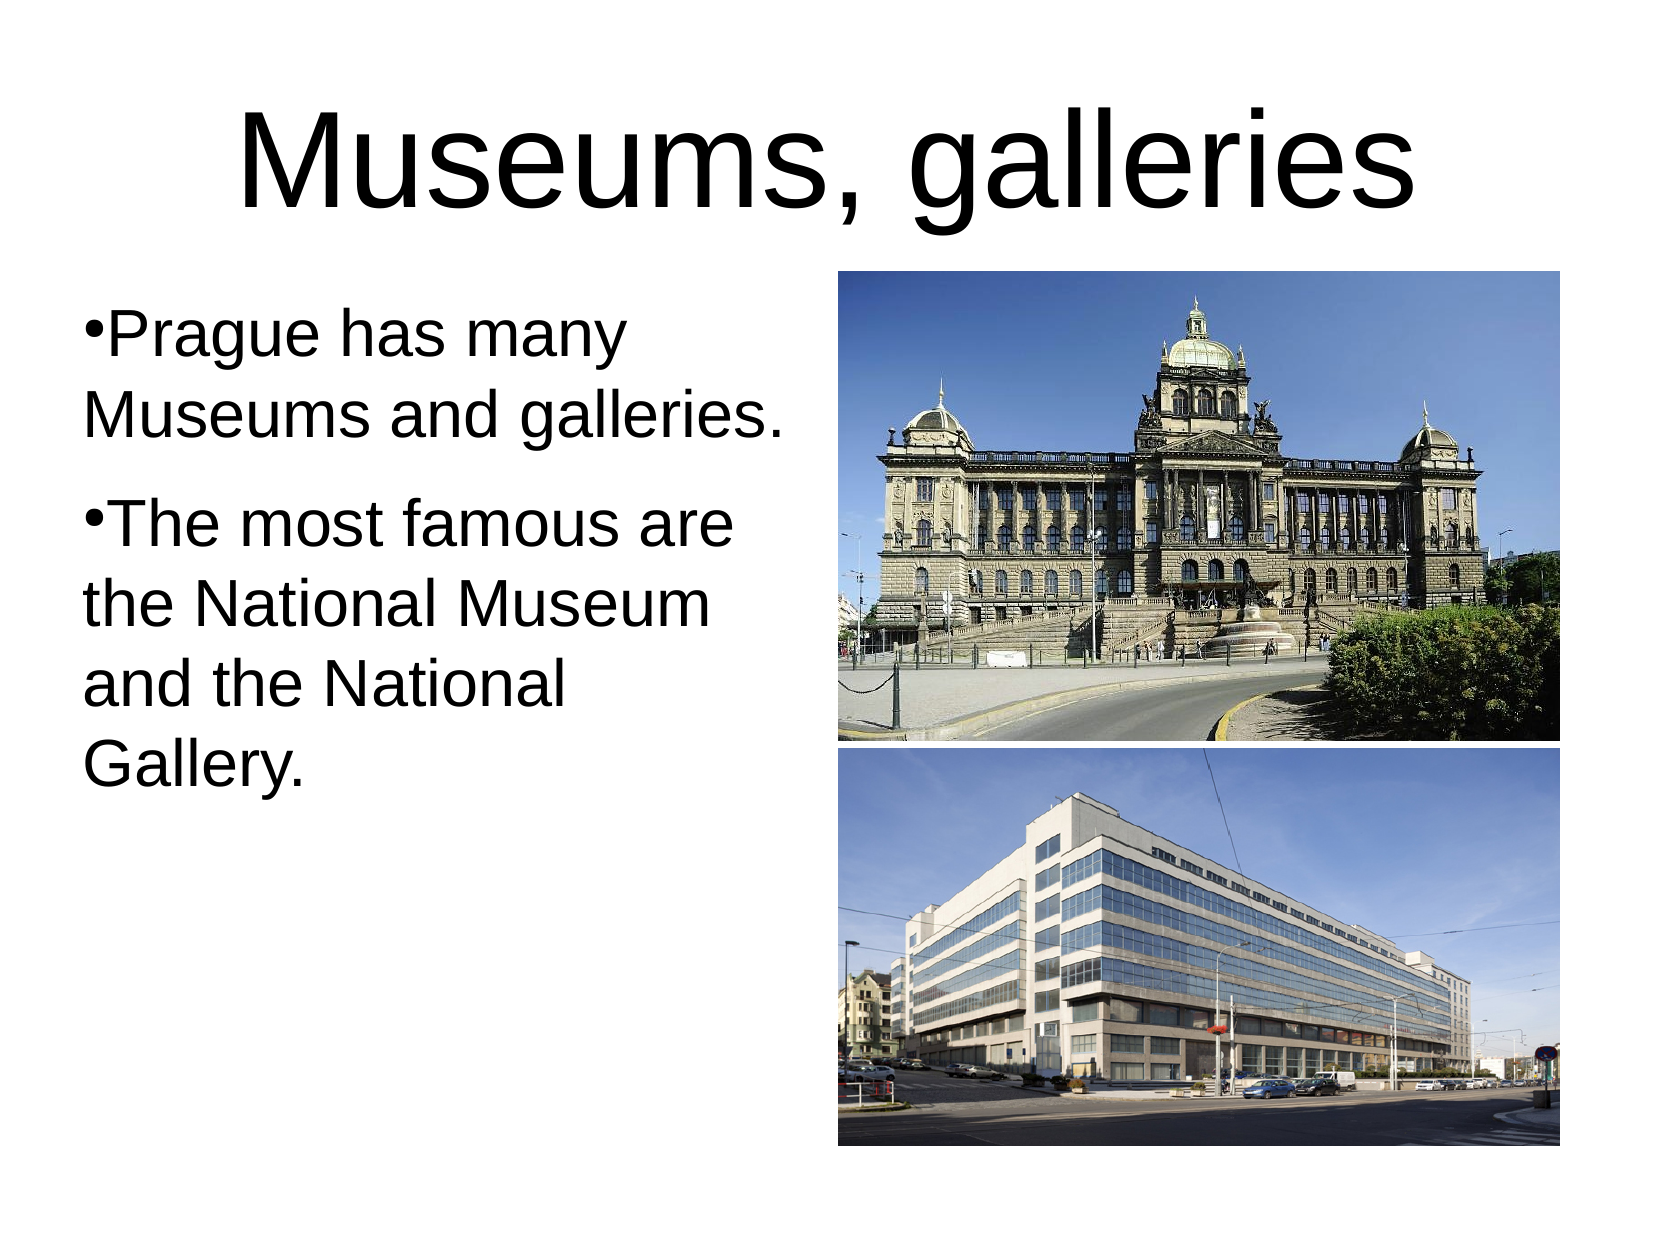

# Museums, galleries
Prague has many Museums and galleries.
The most famous are the National Museum and the National Gallery.